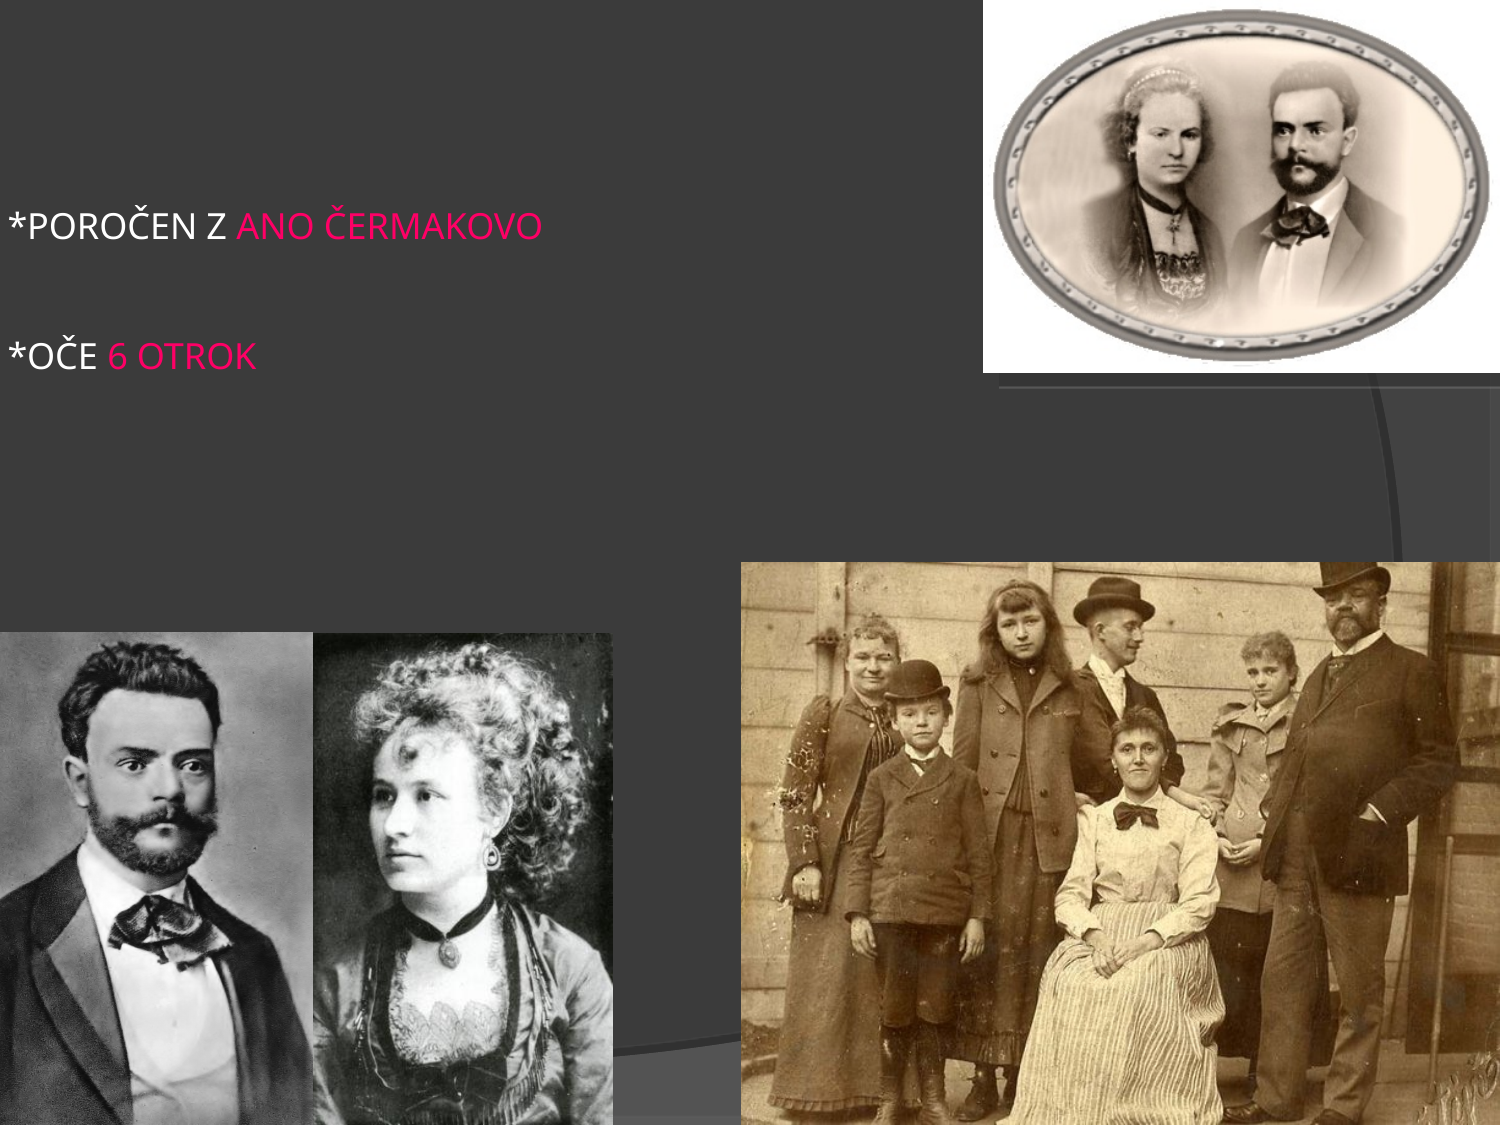

# *POROČEN Z ANO ČERMAKOVO *OČE 6 OTROK